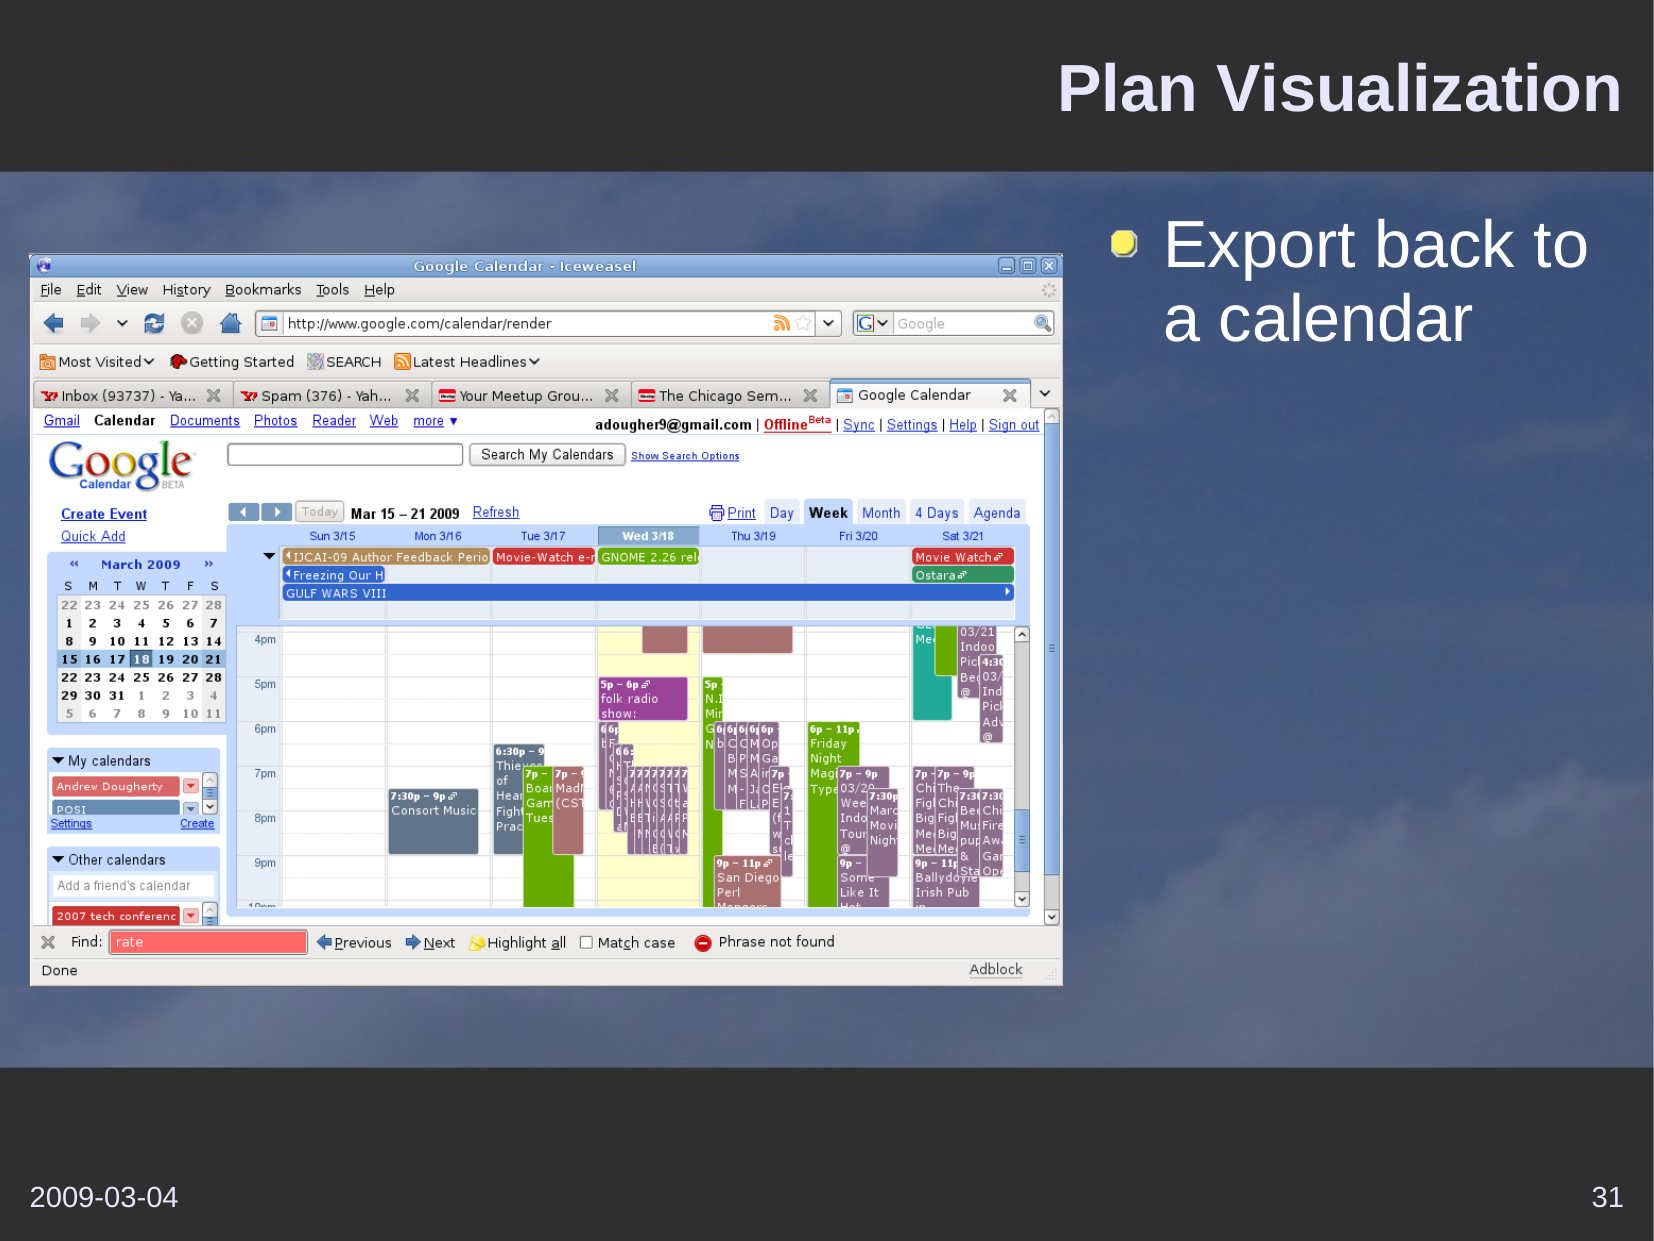

# Plan Visualization
Export back to a calendar
2009-03-04
31